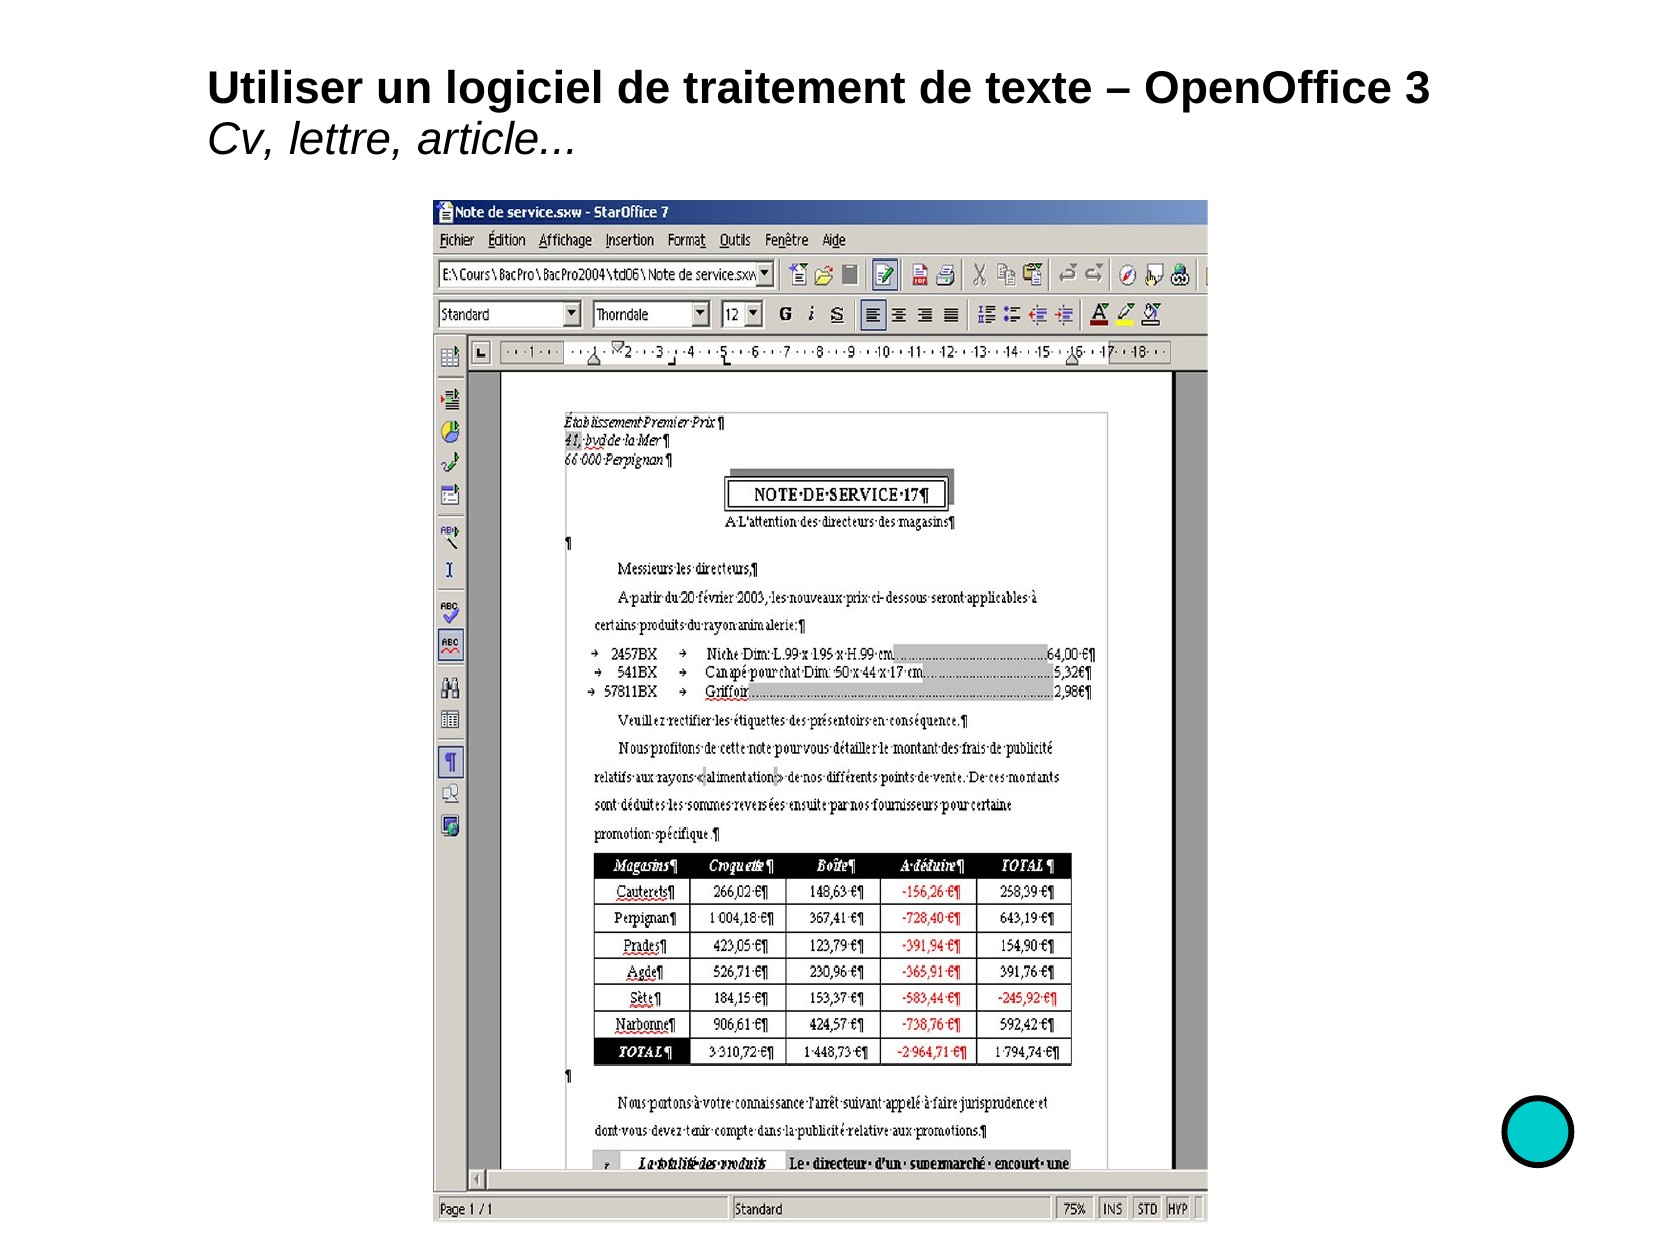

Utiliser un logiciel de traitement de texte – OpenOffice 3
	Cv, lettre, article...